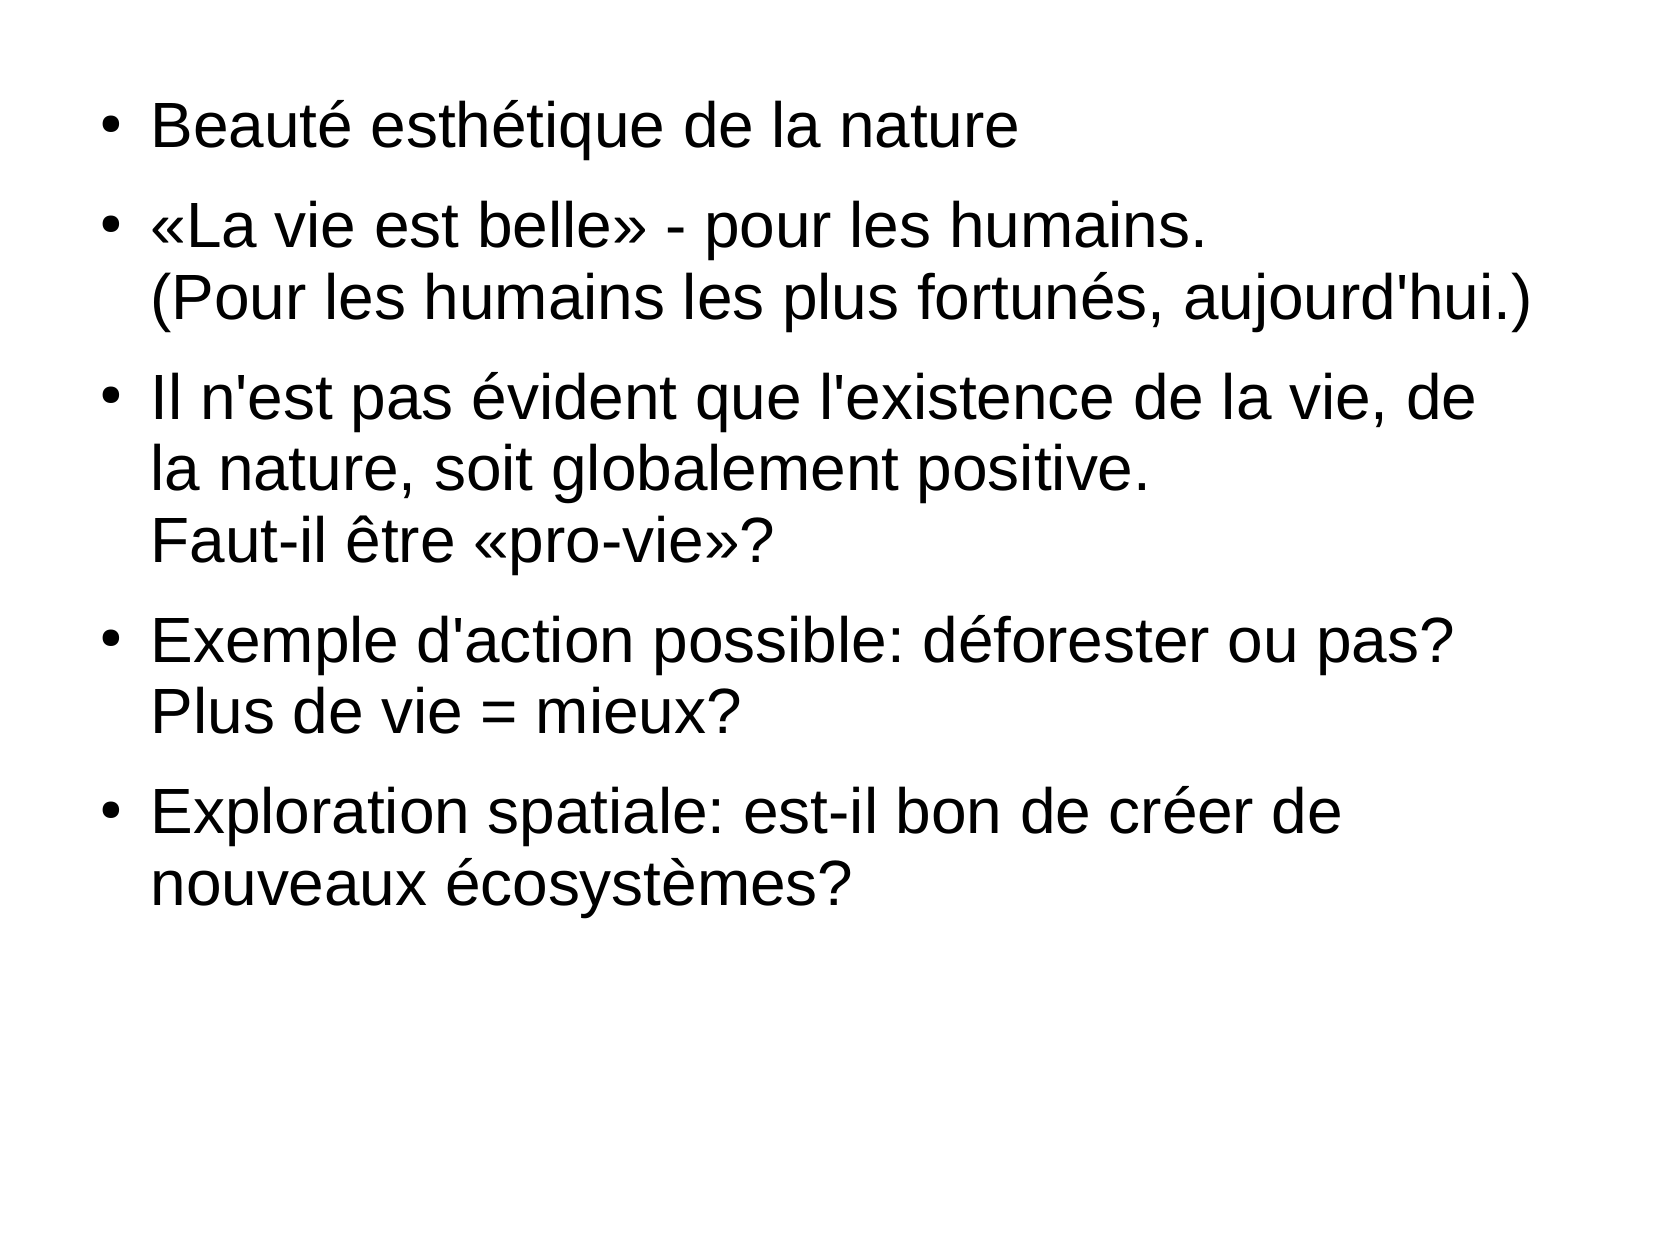

# Beauté esthétique de la nature
«La vie est belle» - pour les humains.
(Pour les humains les plus fortunés, aujourd'hui.)
Il n'est pas évident que l'existence de la vie, de la nature, soit globalement positive.
Faut-il être «pro-vie»?
Exemple d'action possible: déforester ou pas? Plus de vie = mieux?
Exploration spatiale: est-il bon de créer de nouveaux écosystèmes?